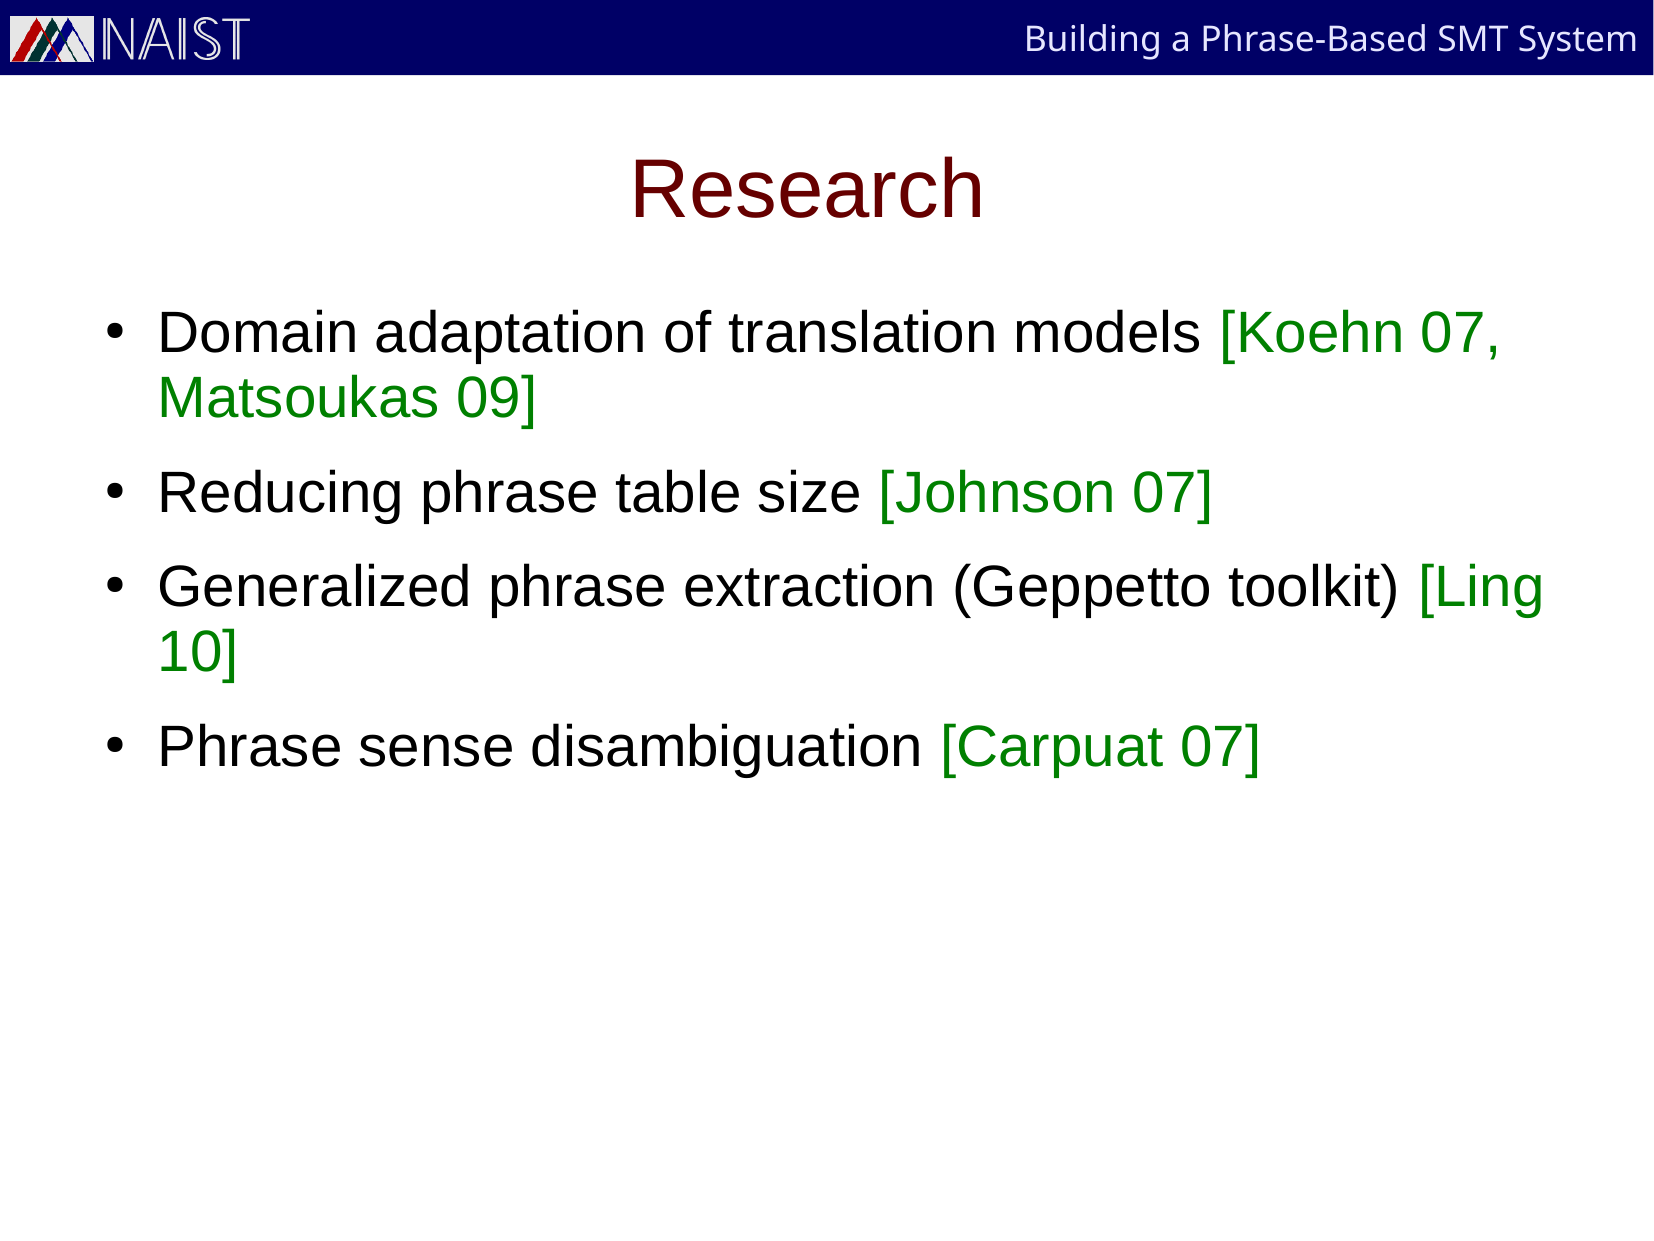

# Research
Domain adaptation of translation models [Koehn 07, Matsoukas 09]
Reducing phrase table size [Johnson 07]
Generalized phrase extraction (Geppetto toolkit) [Ling 10]
Phrase sense disambiguation [Carpuat 07]